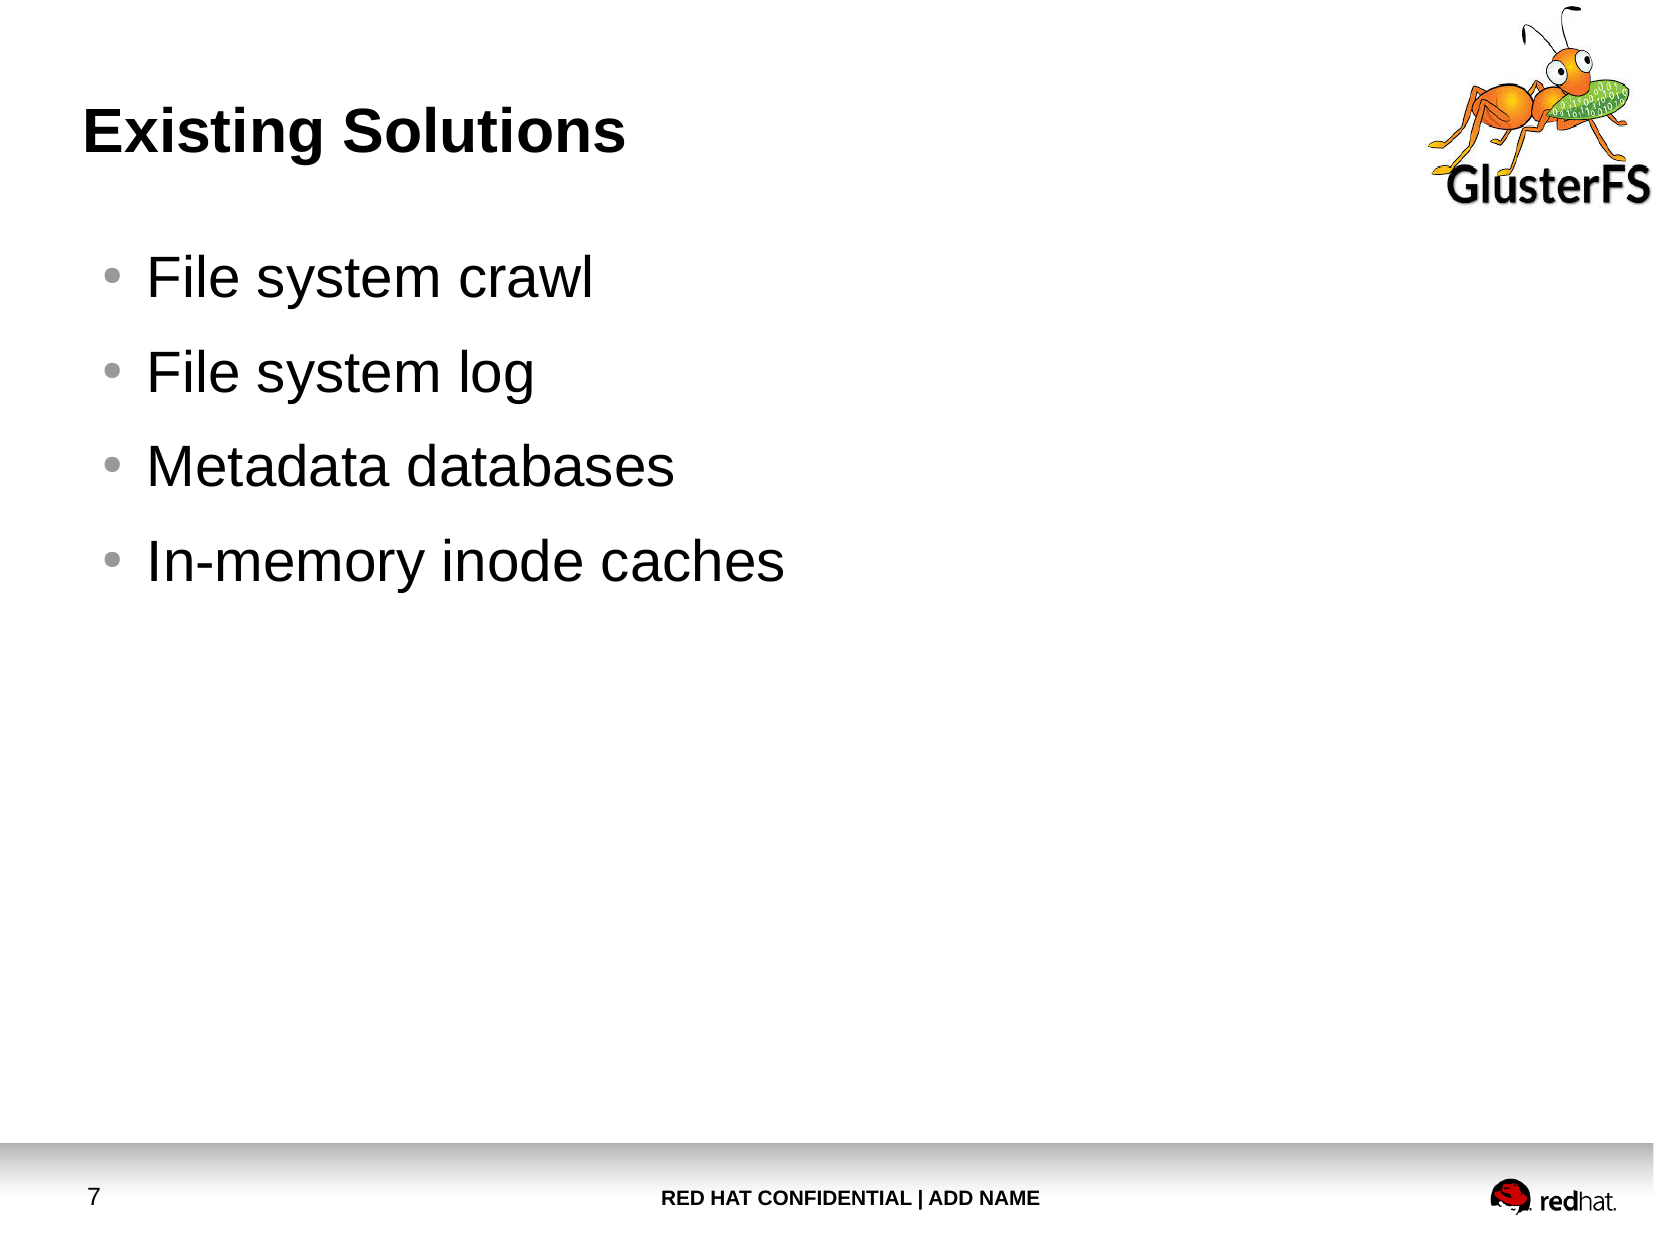

# Existing Solutions
File system crawl
File system log
Metadata databases
In-memory inode caches